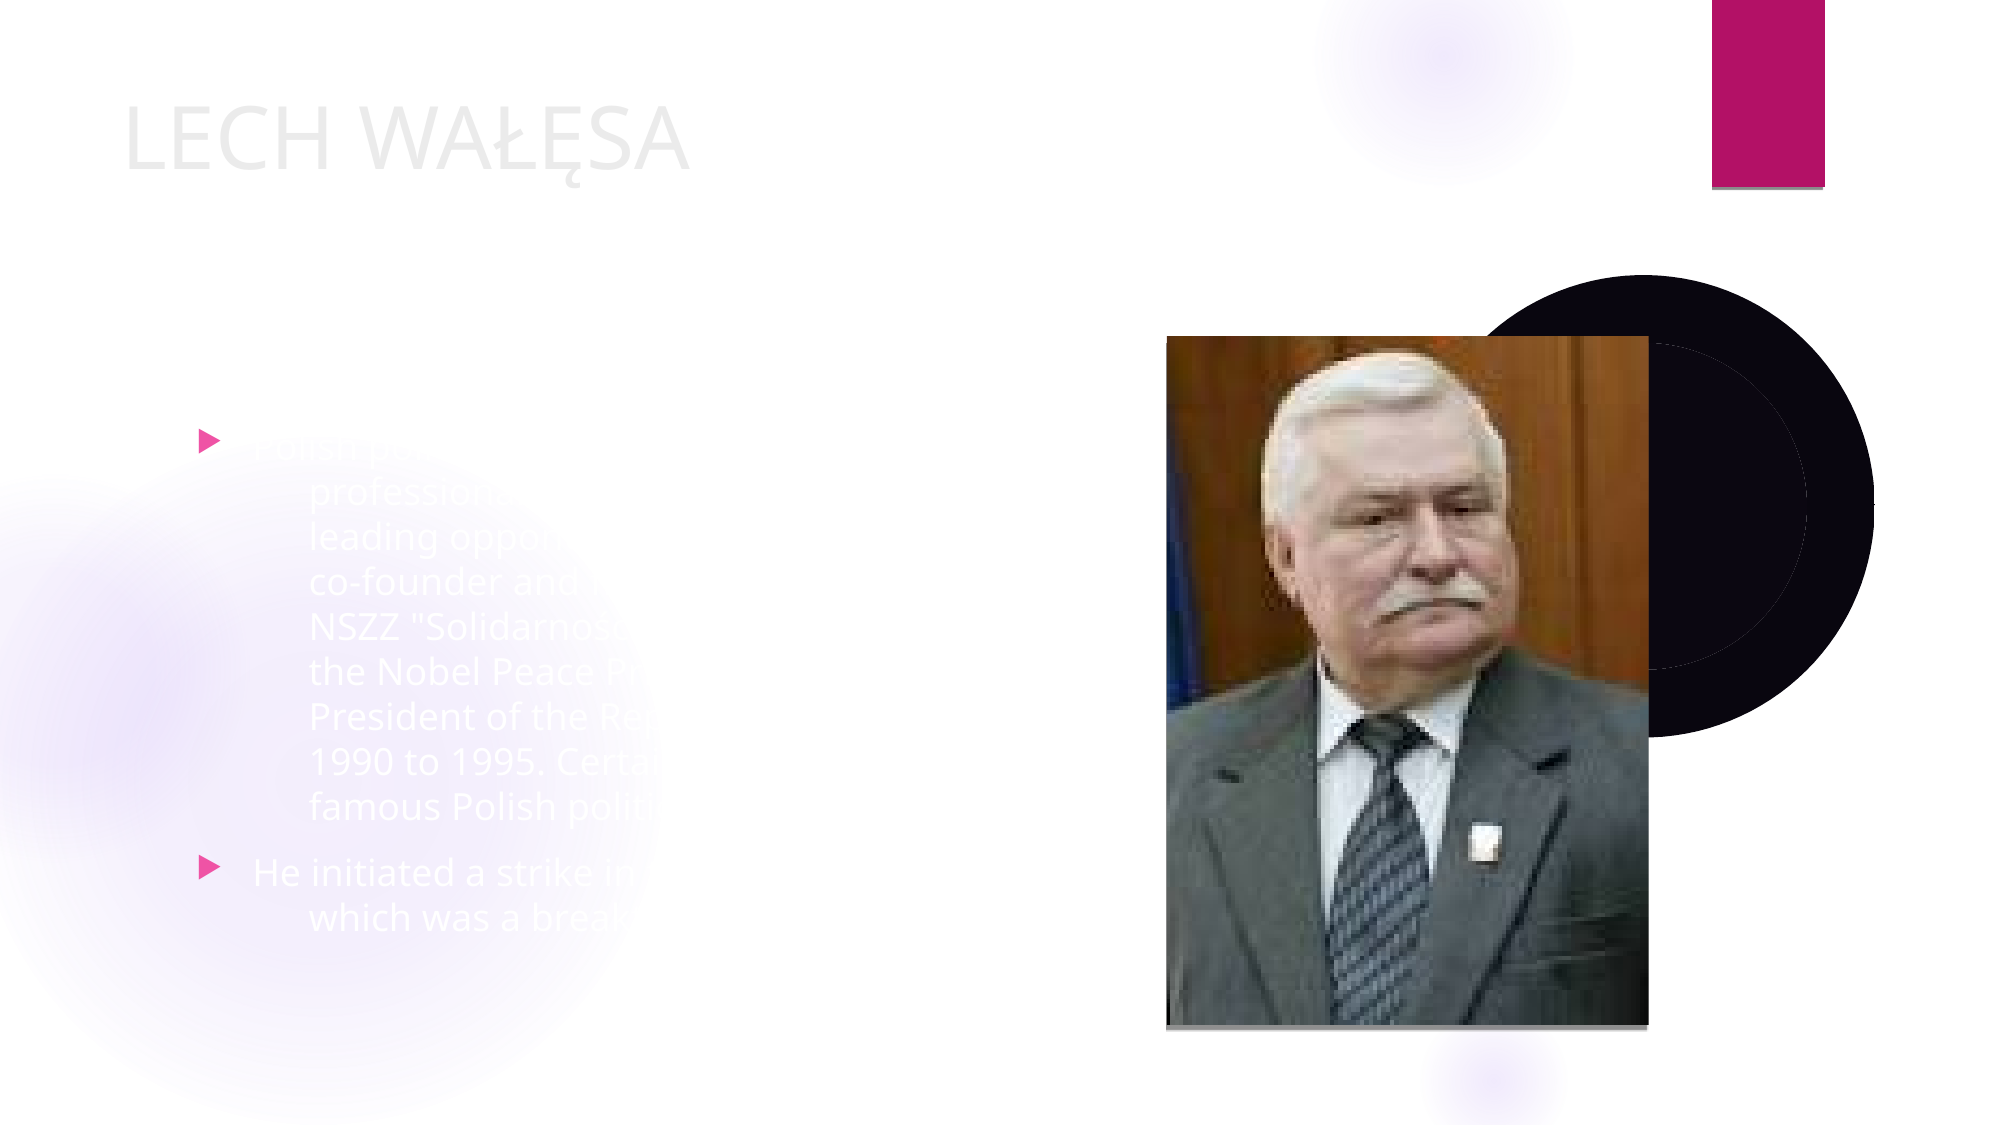

# LECH WAŁĘSA
Polish politician and trade union activist, professional electrician. One of the leading opponents in the period of PRL, co-founder and first president of the NSZZ "Solidarność", in 1983 recipient of the Nobel Peace Prize. He was the President of the Republic of Poland from 1990 to 1995. Certainly one of the most famous Polish politicians in the world.
He initiated a strike in the Gdansk shipyard, which was a breakthrough moment.